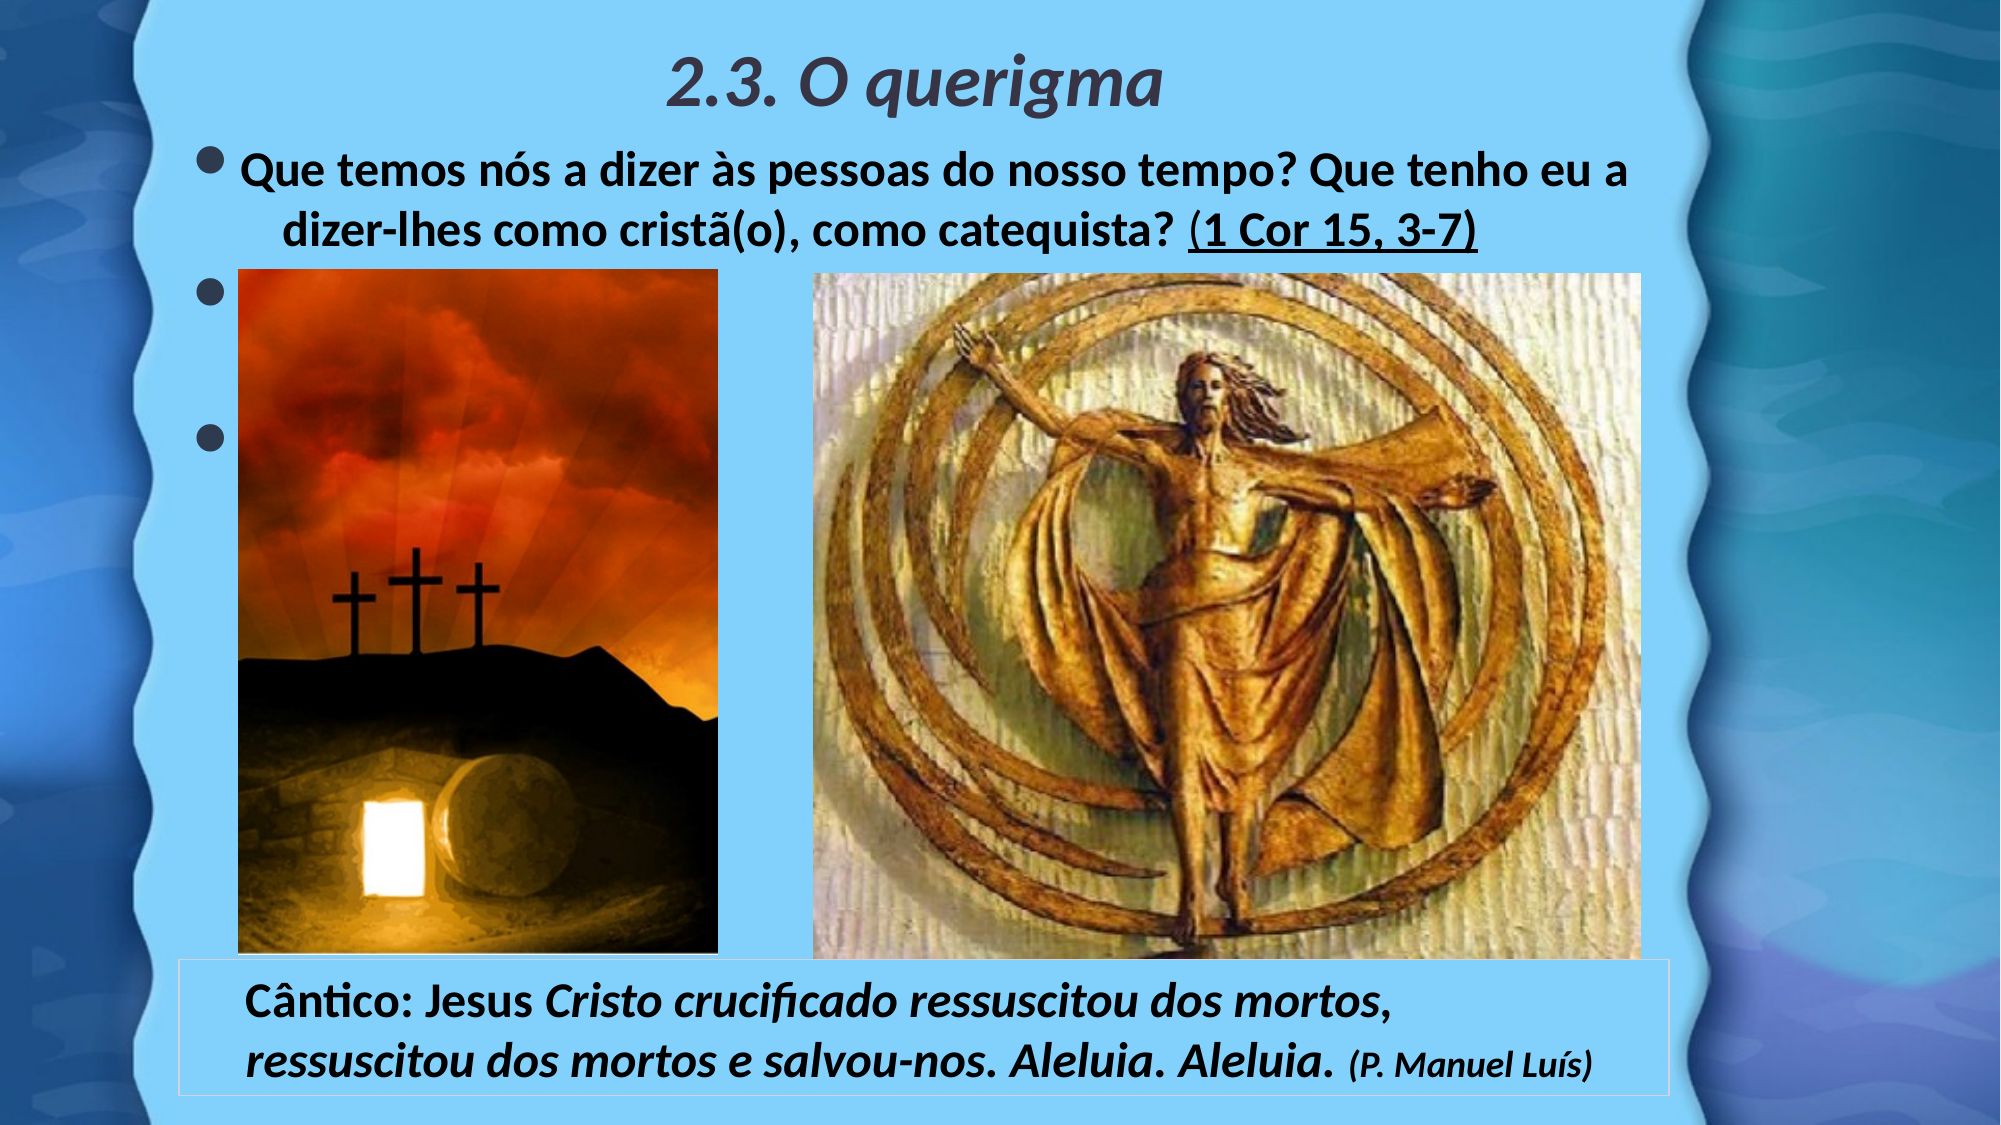

# 2.3. O querigma
Que temos nós a dizer às pessoas do nosso tempo? Que tenho eu a dizer-lhes como cristã(o), como catequista? (1 Cor 15, 3-7)
Cântico: Jesus Cristo crucificado ressuscitou dos mortos,
ressuscitou dos mortos e salvou-nos. Aleluia. Aleluia. (P. Manuel Luís)